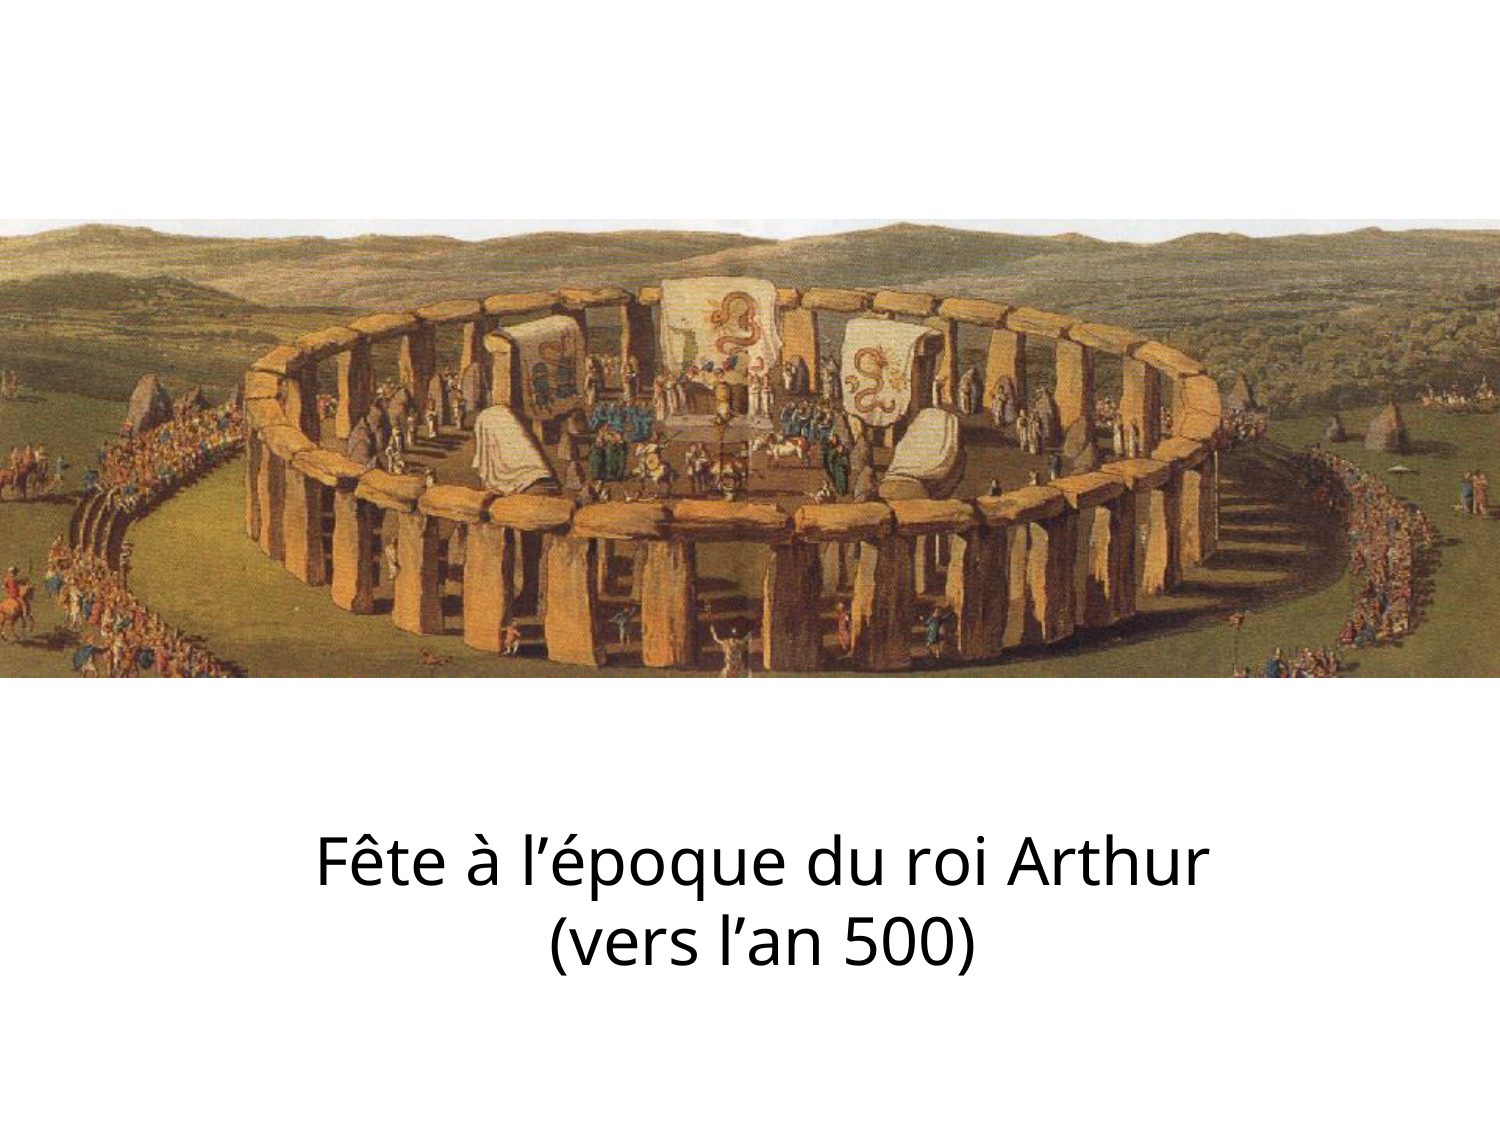

Fête à l’époque du roi Arthur
(vers l’an 500)